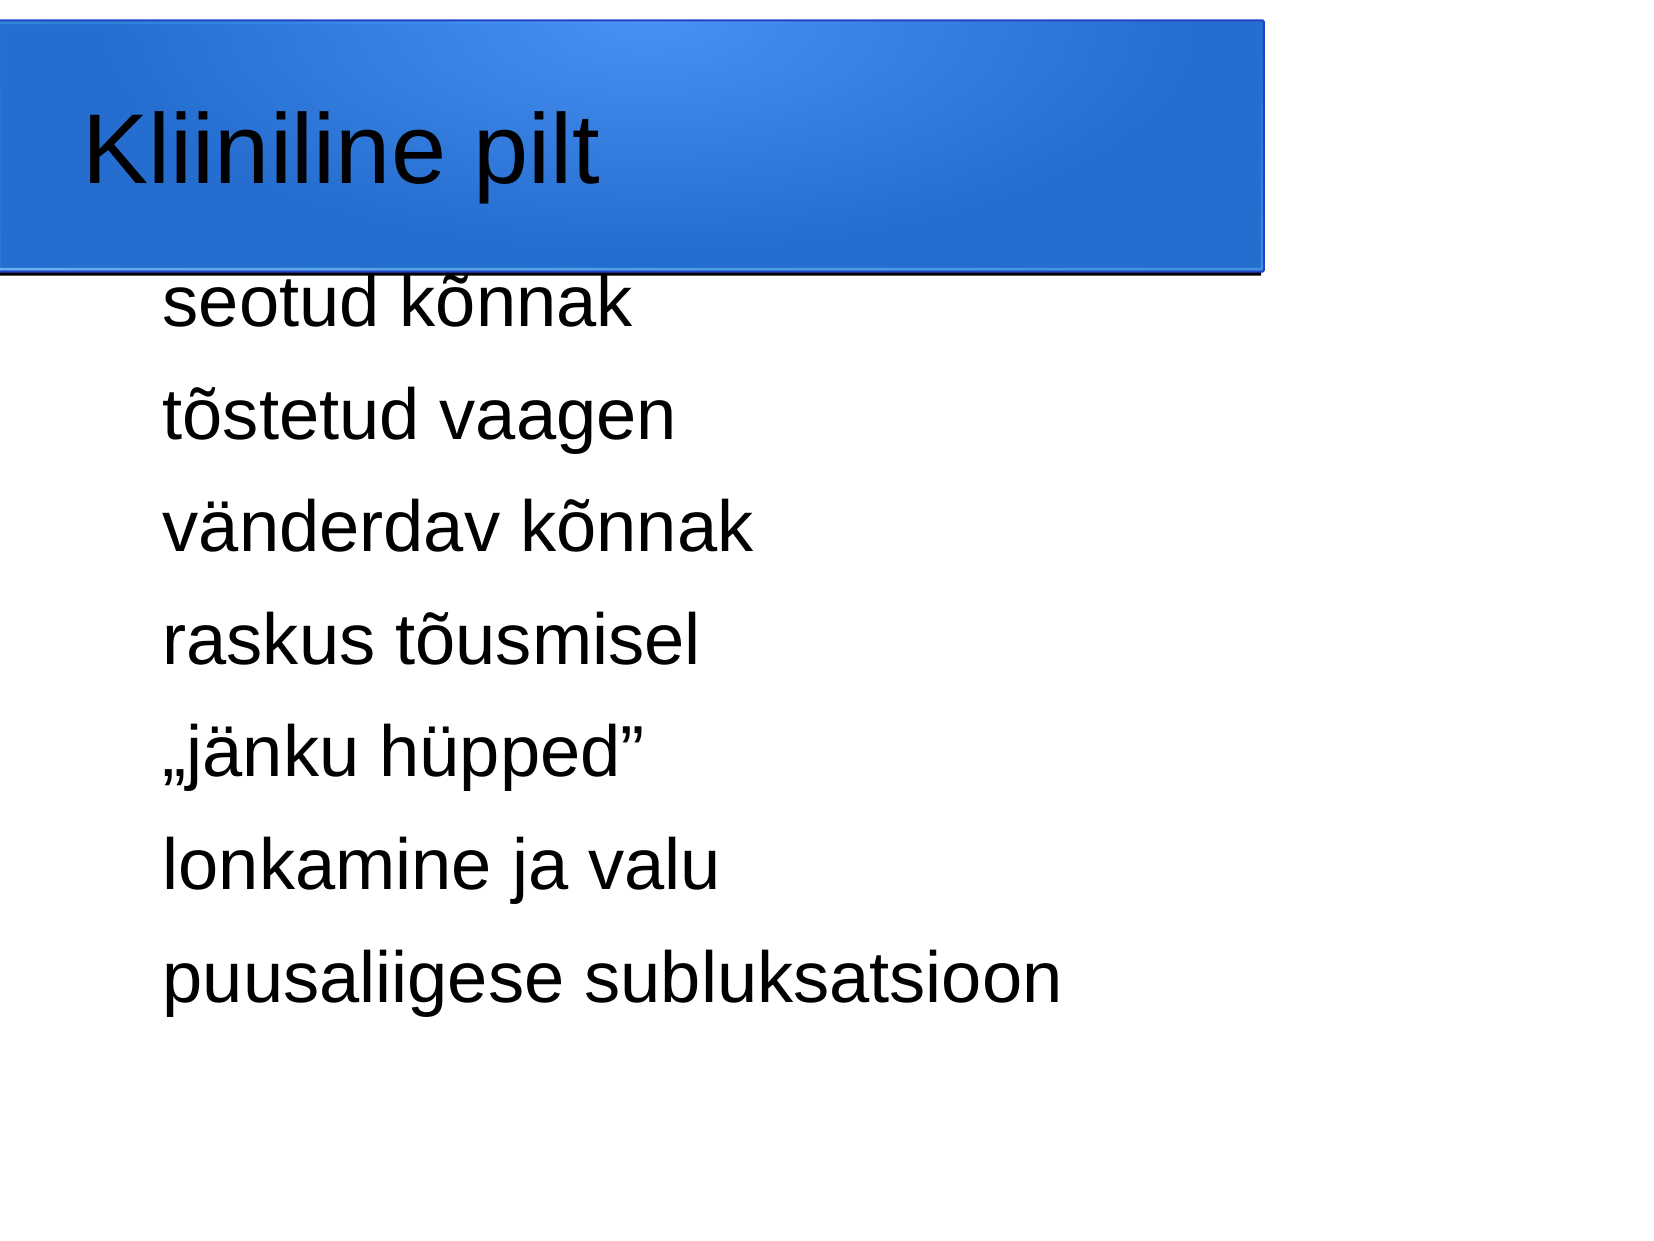

# Kliiniline pilt
seotud kõnnak
tõstetud vaagen
vänderdav kõnnak
raskus tõusmisel
„jänku hüpped”
lonkamine ja valu
puusaliigese subluksatsioon